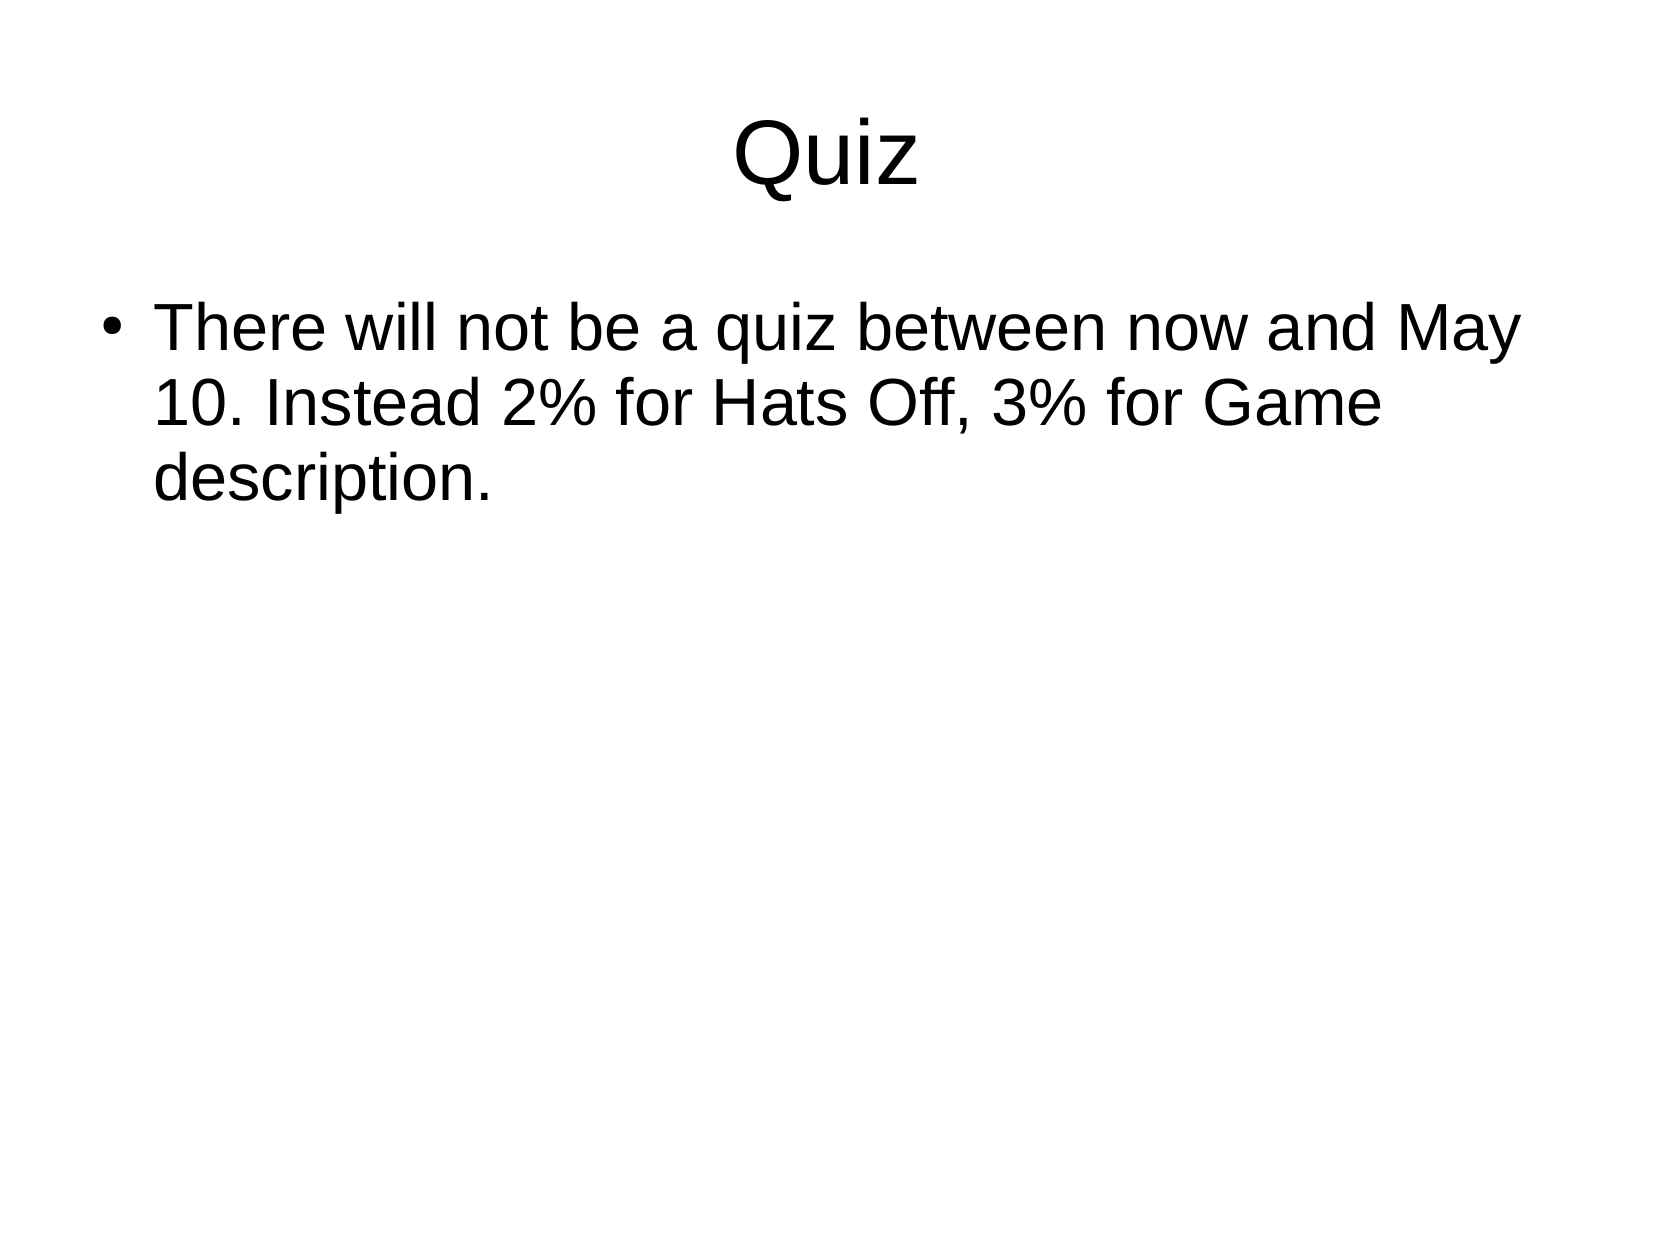

# Quiz
There will not be a quiz between now and May 10. Instead 2% for Hats Off, 3% for Game description.